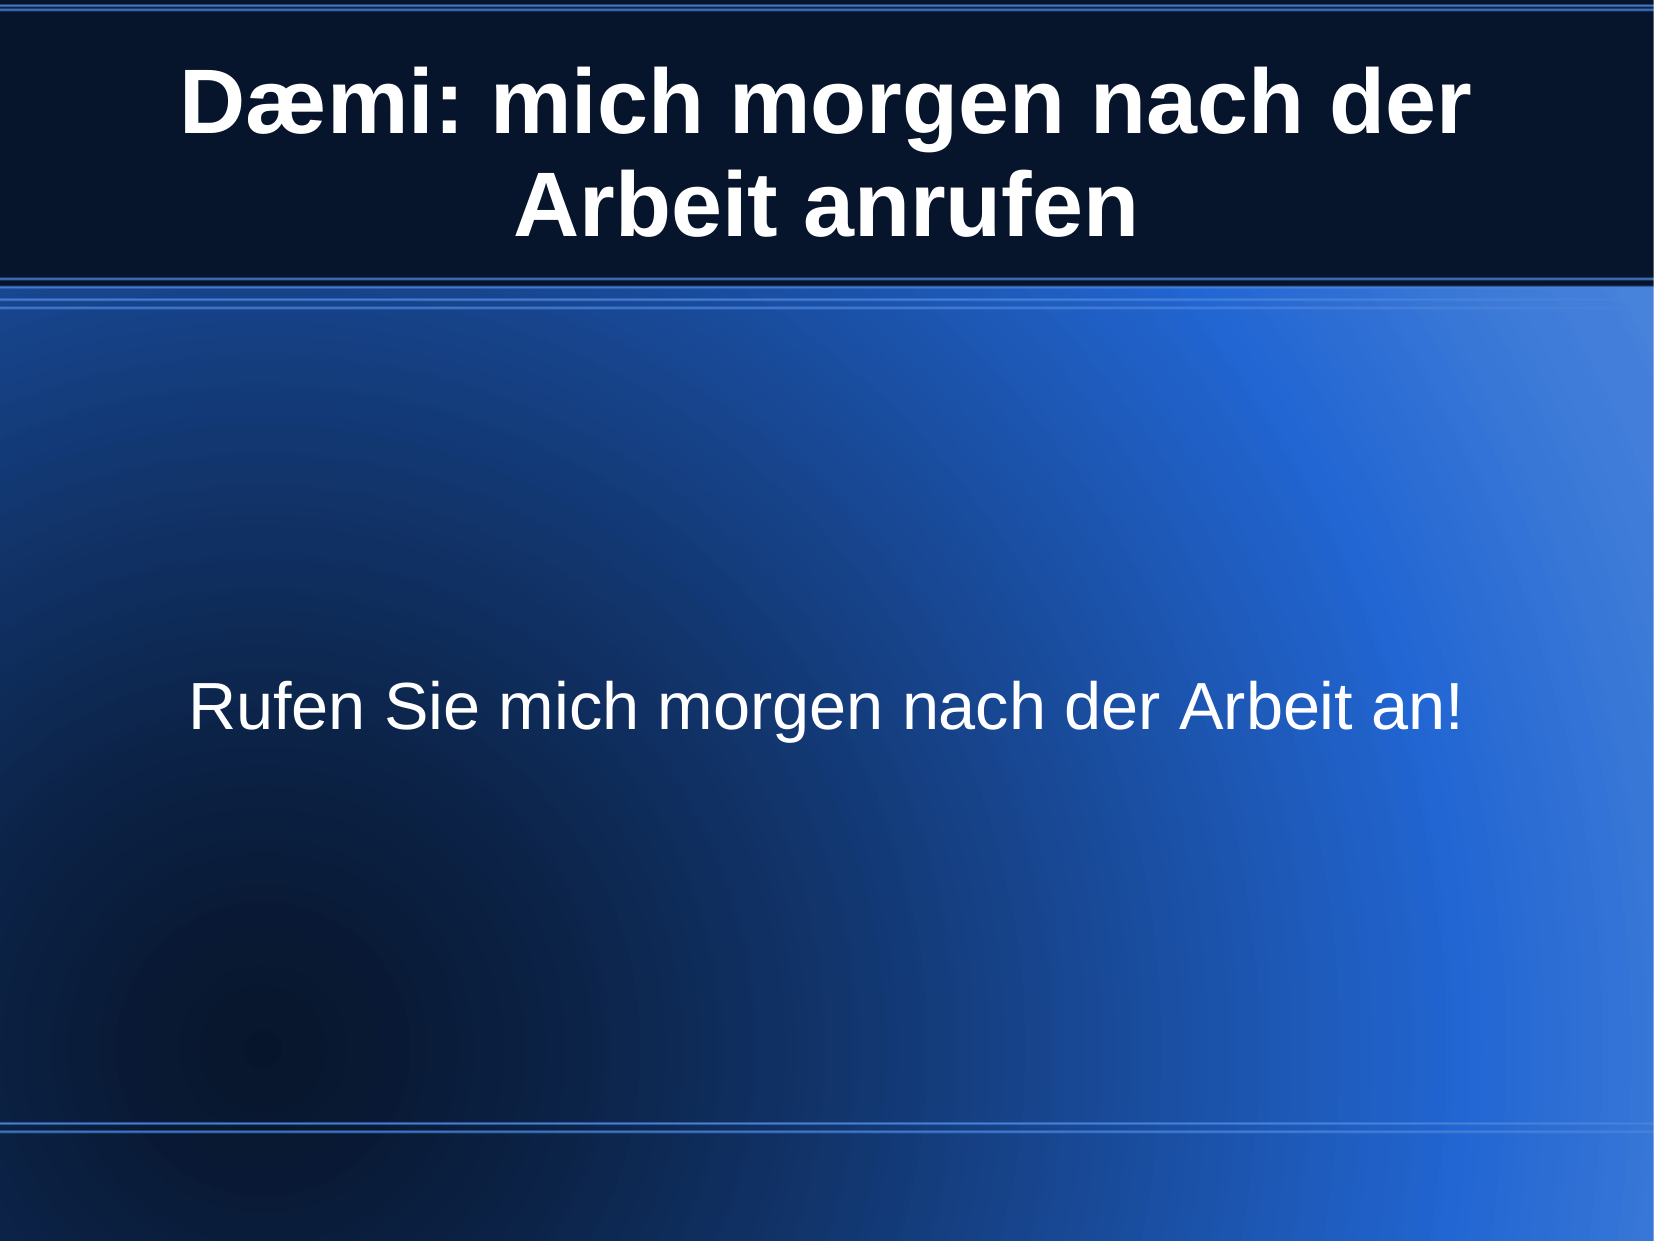

# Dæmi: mich morgen nach der Arbeit anrufen
Rufen Sie mich morgen nach der Arbeit an!